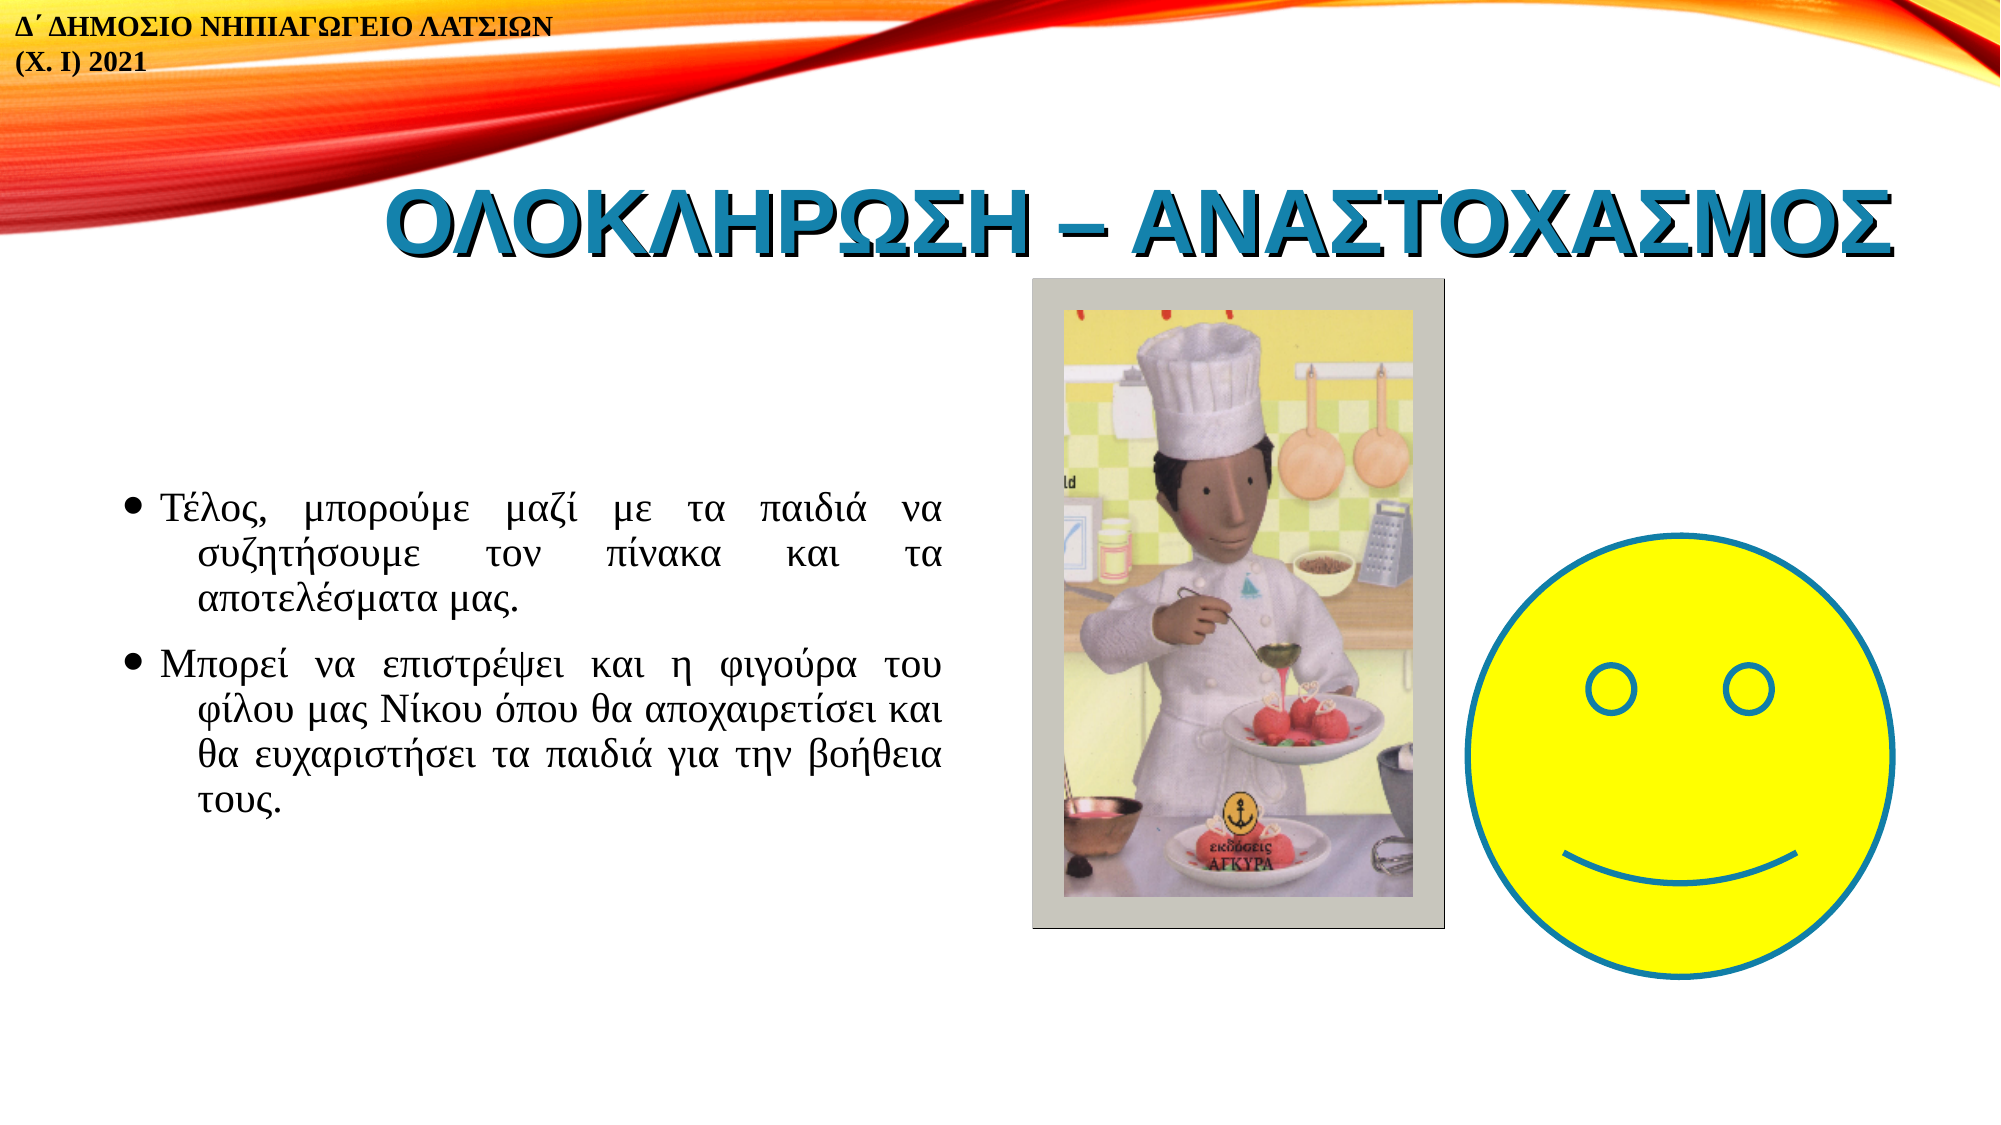

Δ΄ ΔΗΜΟΣΙΟ ΝΗΠΙΑΓΩΓΕΙΟ ΛΑΤΣΙΩΝ
(Χ. Ι) 2021
# ΟΛΟΚΛΗΡΩΣΗ – ΑΝΑΣΤΟΧΑΣΜΟΣ
Τέλος, μπορούμε μαζί με τα παιδιά να συζητήσουμε τον πίνακα και τα αποτελέσματα μας.
Μπορεί να επιστρέψει και η φιγούρα του φίλου μας Νίκου όπου θα αποχαιρετίσει και θα ευχαριστήσει τα παιδιά για την βοήθεια τους.